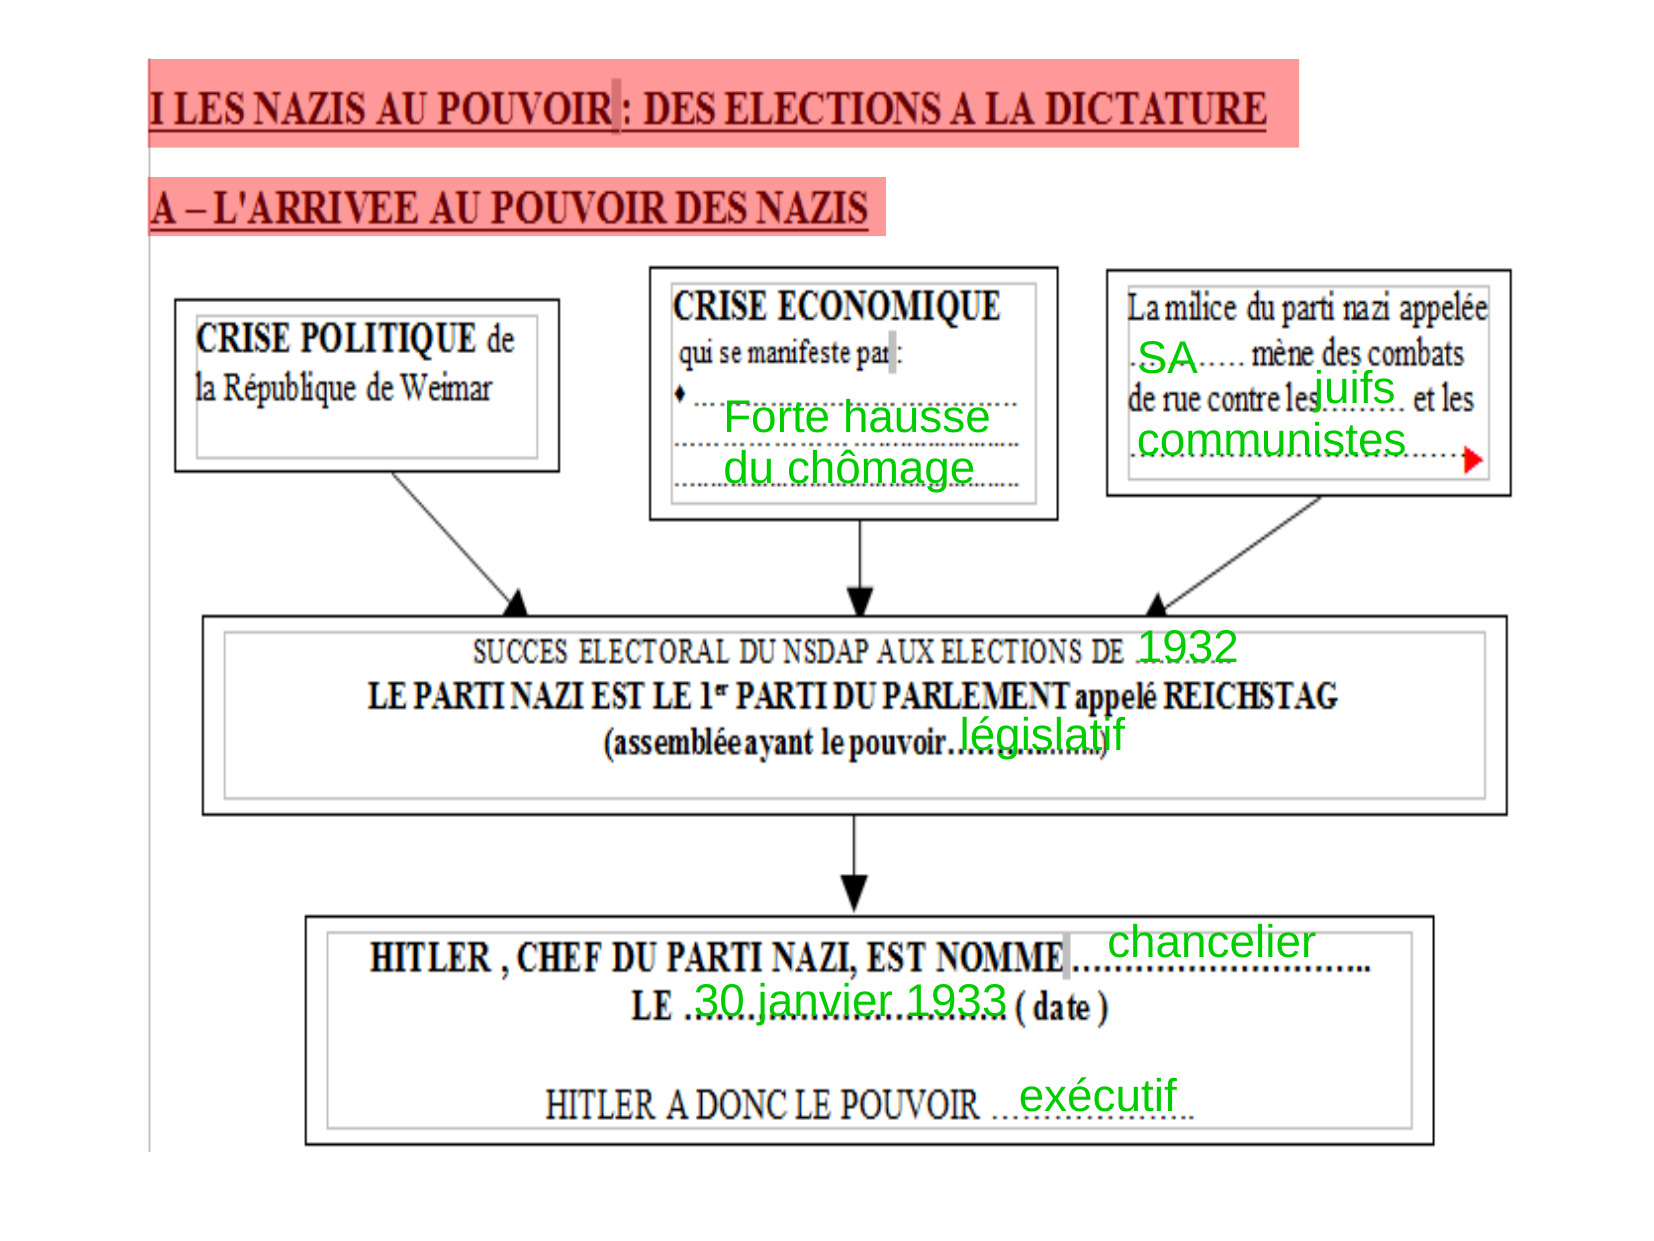

SA
juifs
Forte hausse du chômage
communistes
1932
législatif
chancelier
30 janvier 1933
exécutif